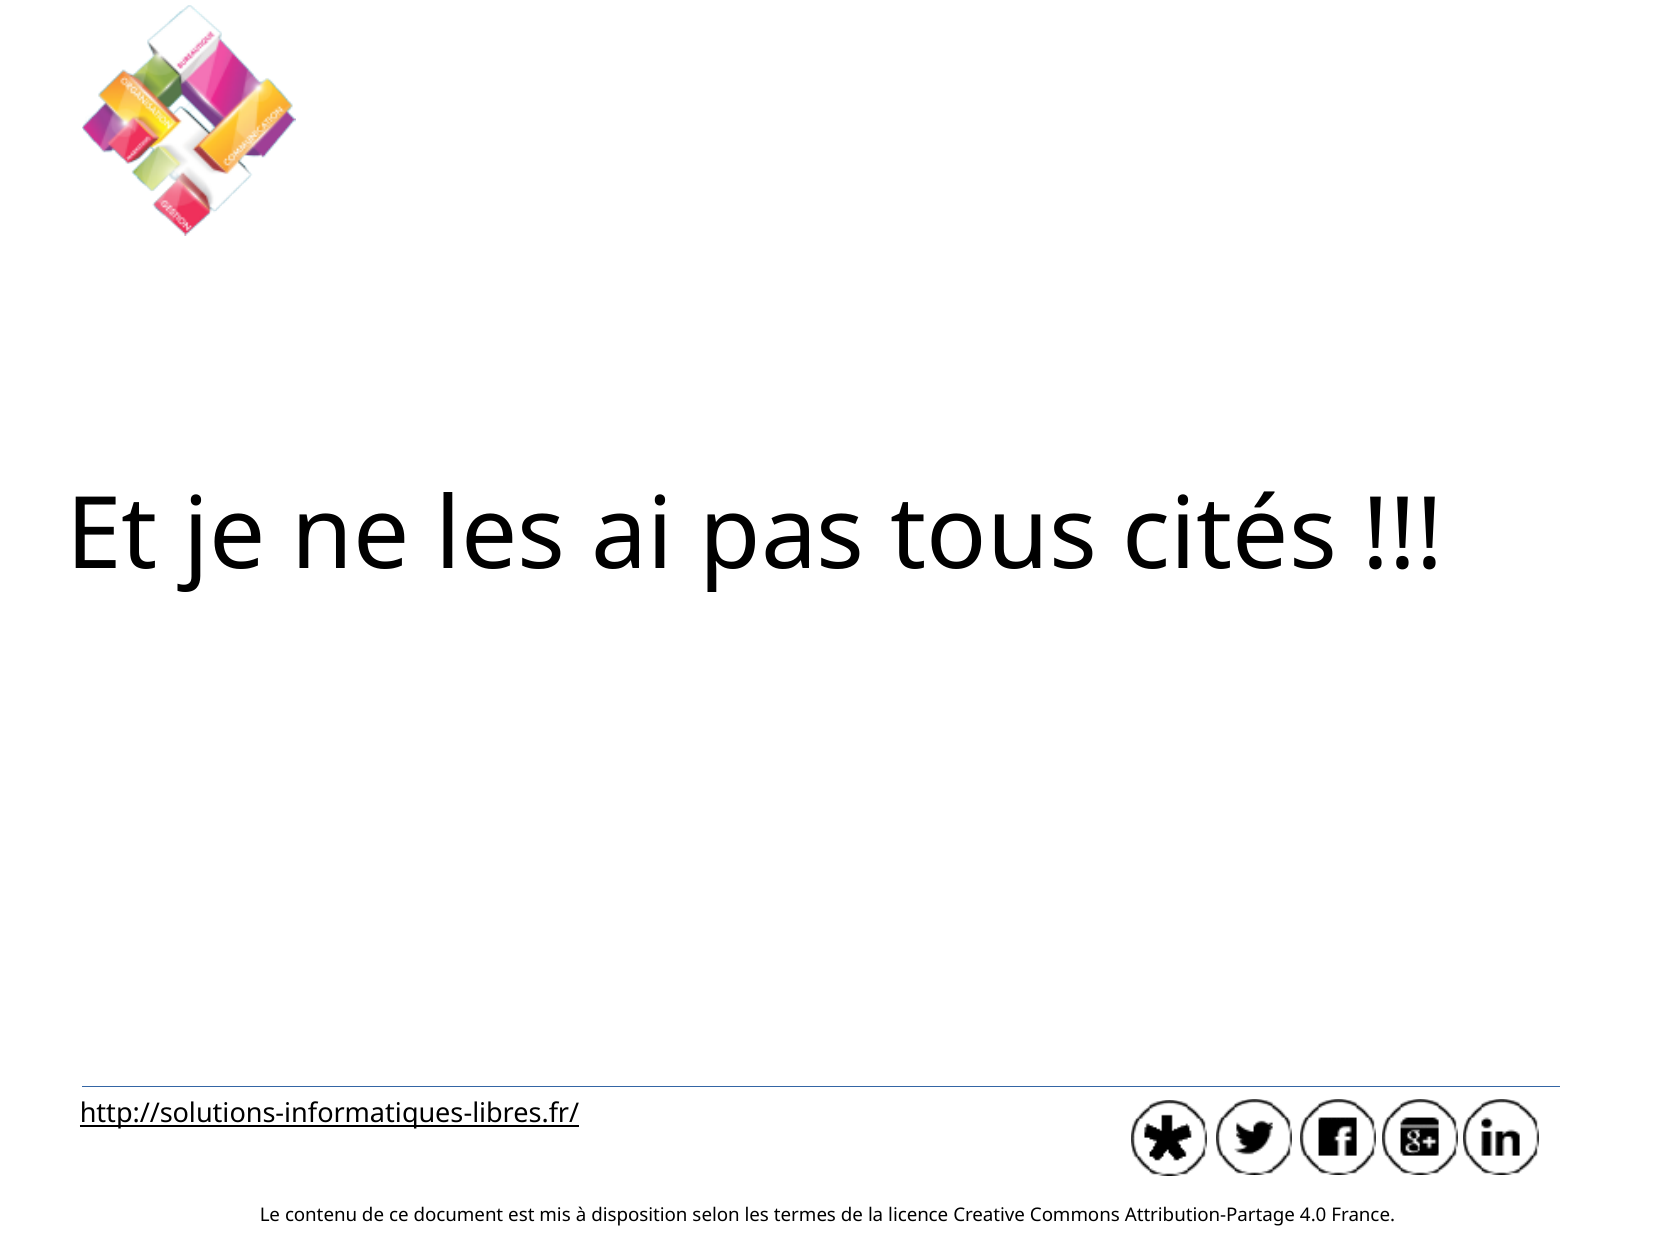

# Et je ne les ai pas tous cités !!!